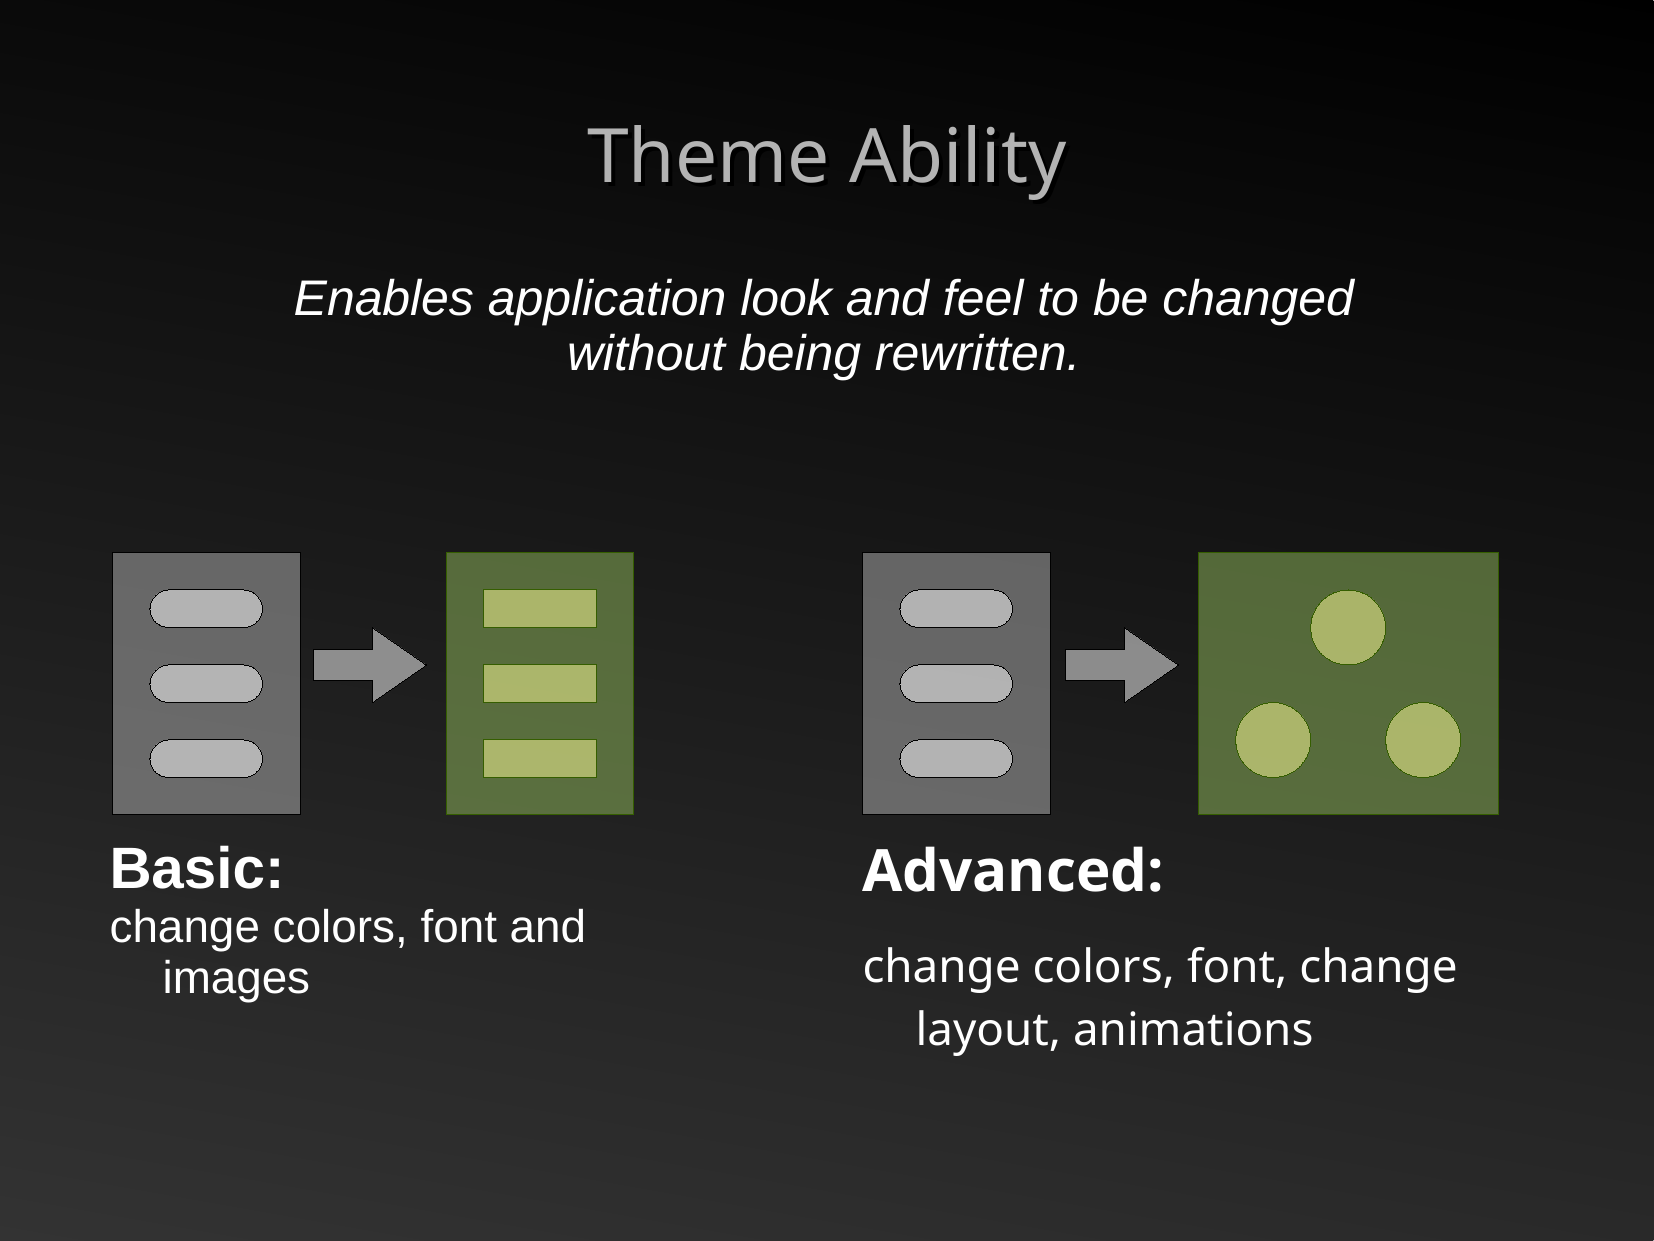

# Theme Ability
Enables application look and feel to be changed
without being rewritten.
Basic:
change colors, font and images
Advanced:
change colors, font, change layout, animations